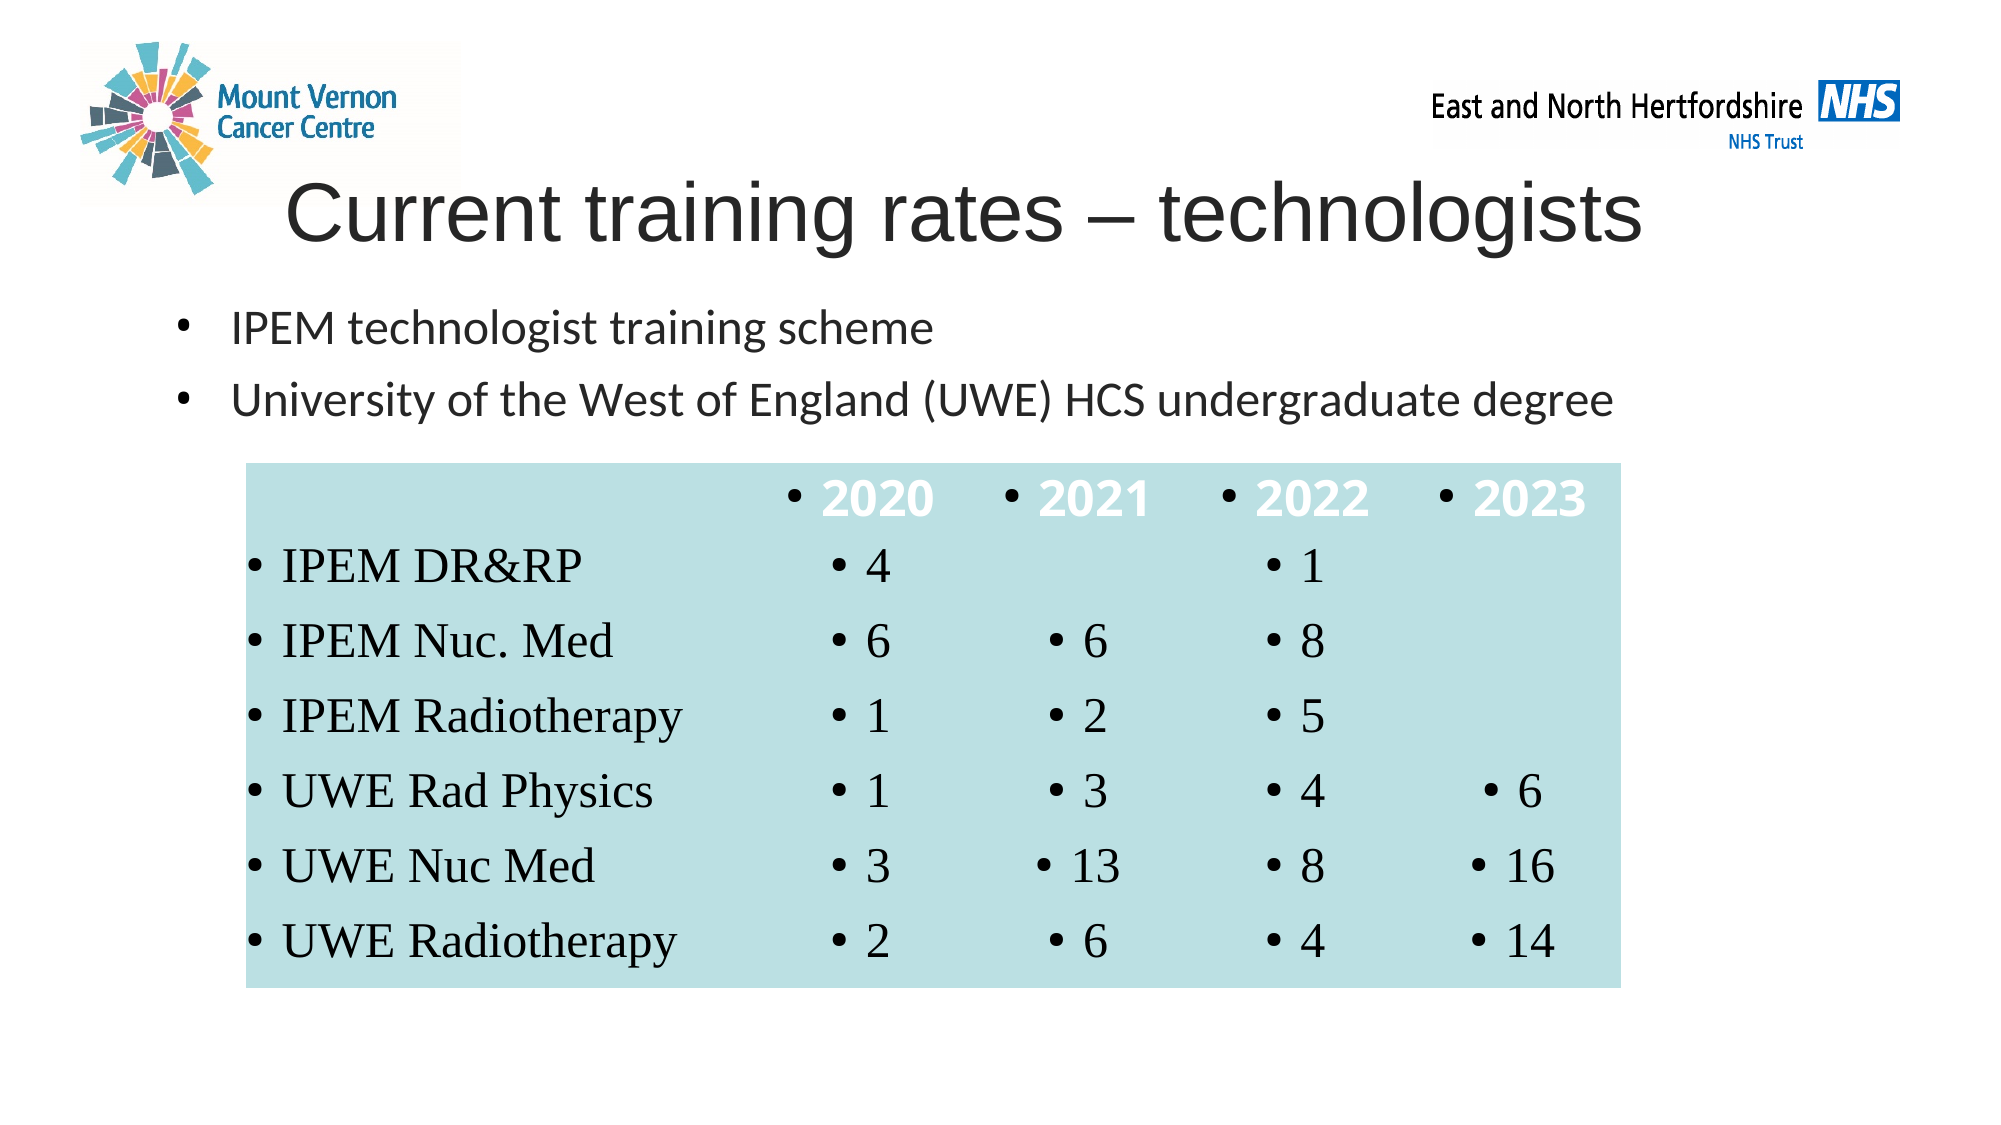

# Current training rates – technologists
IPEM technologist training scheme
University of the West of England (UWE) HCS undergraduate degree
| | 2020 | 2021 | 2022 | 2023 |
| --- | --- | --- | --- | --- |
| IPEM DR&RP | 4 | | 1 | |
| IPEM Nuc. Med | 6 | 6 | 8 | |
| IPEM Radiotherapy | 1 | 2 | 5 | |
| UWE Rad Physics | 1 | 3 | 4 | 6 |
| UWE Nuc Med | 3 | 13 | 8 | 16 |
| UWE Radiotherapy | 2 | 6 | 4 | 14 |